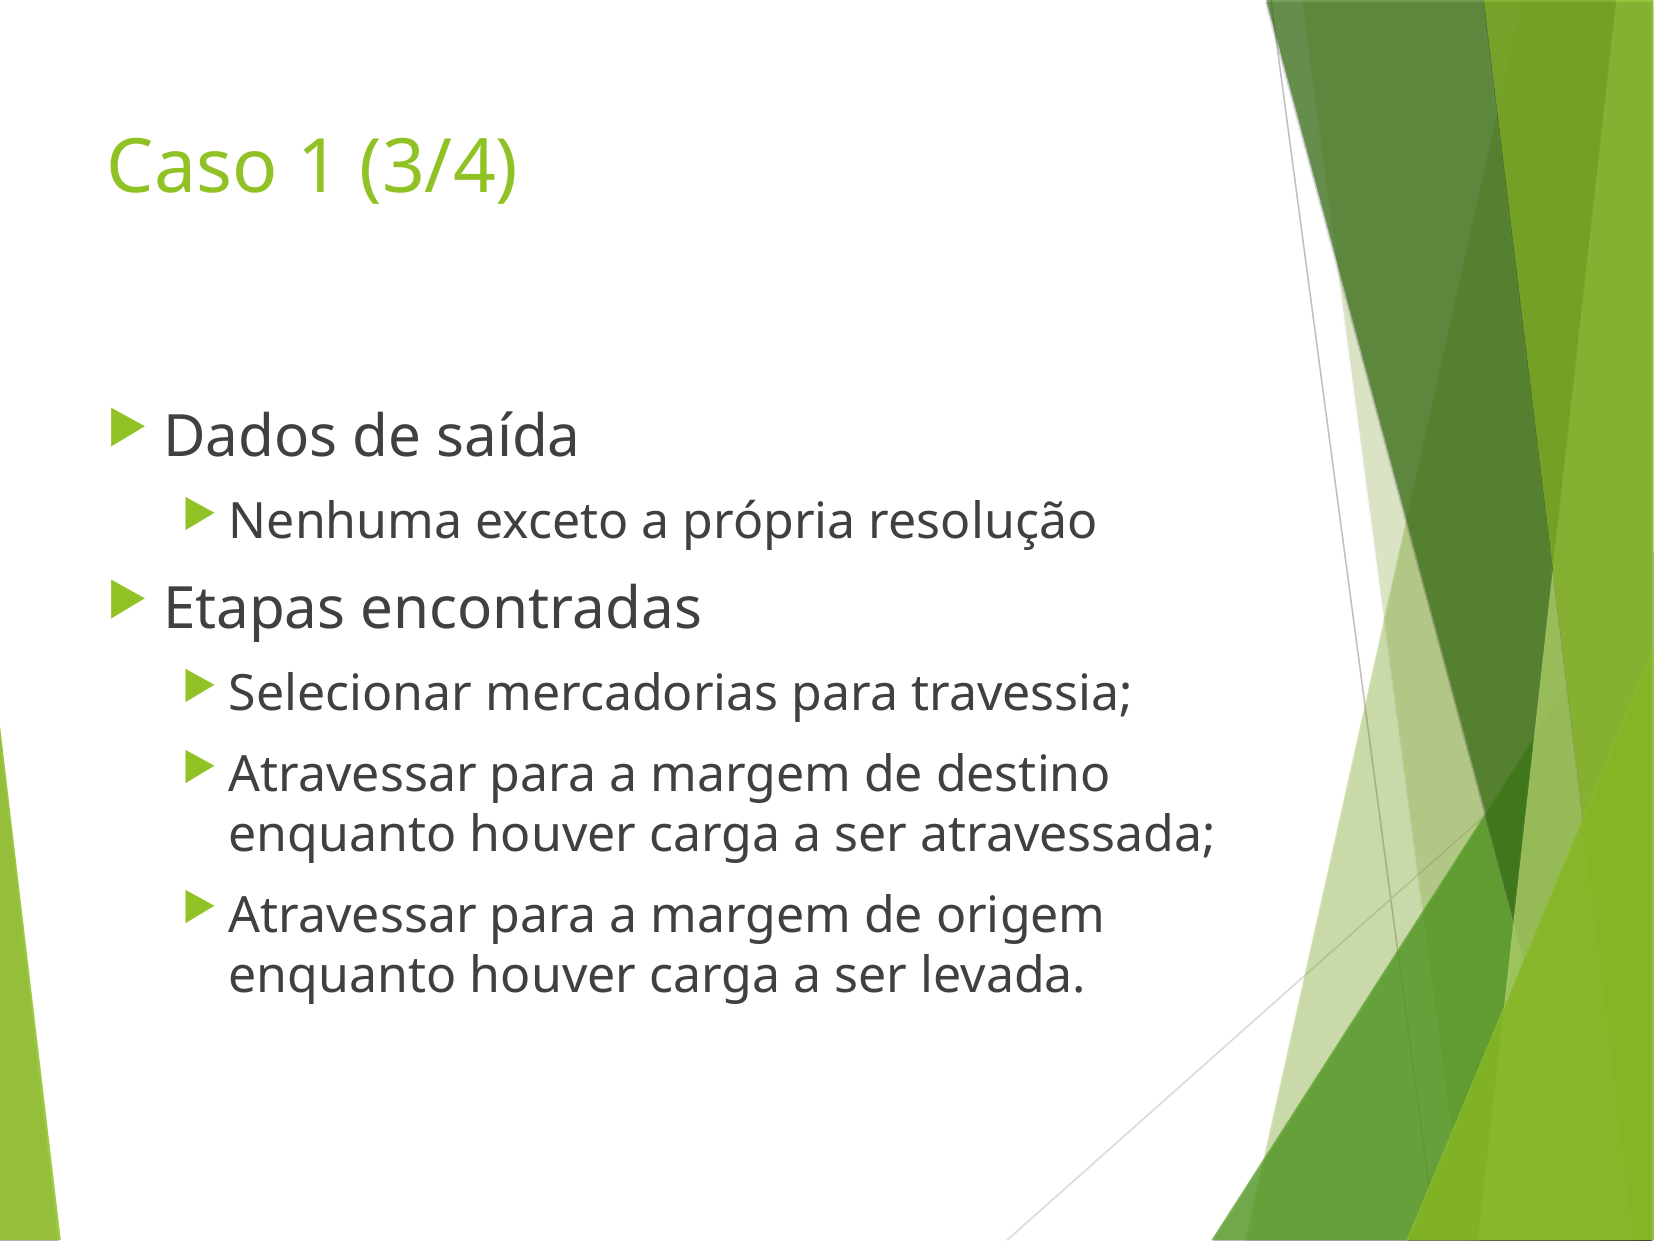

# Caso 1 (3/4)
Dados de saída
Nenhuma exceto a própria resolução
Etapas encontradas
Selecionar mercadorias para travessia;
Atravessar para a margem de destino enquanto houver carga a ser atravessada;
Atravessar para a margem de origem enquanto houver carga a ser levada.